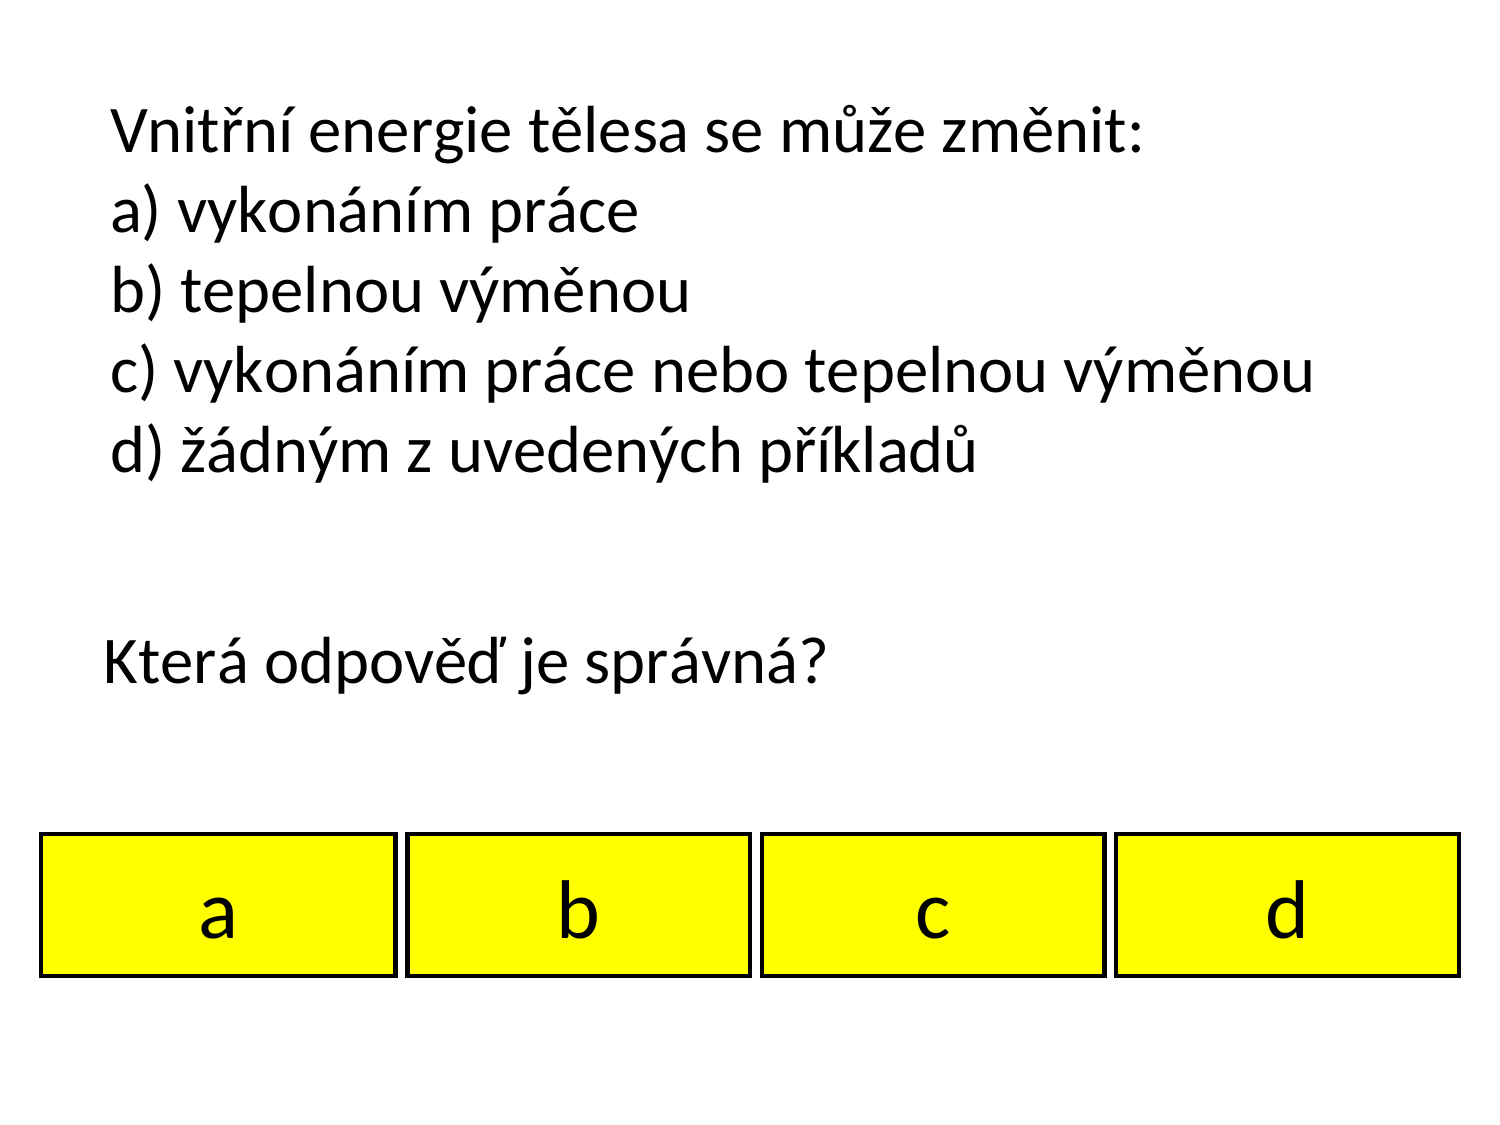

Vnitřní energie tělesa se může změnit:
 vykonáním práce
 tepelnou výměnou
 vykonáním práce nebo tepelnou výměnou
 žádným z uvedených příkladů
Která odpověď je správná?
a
b
c
d